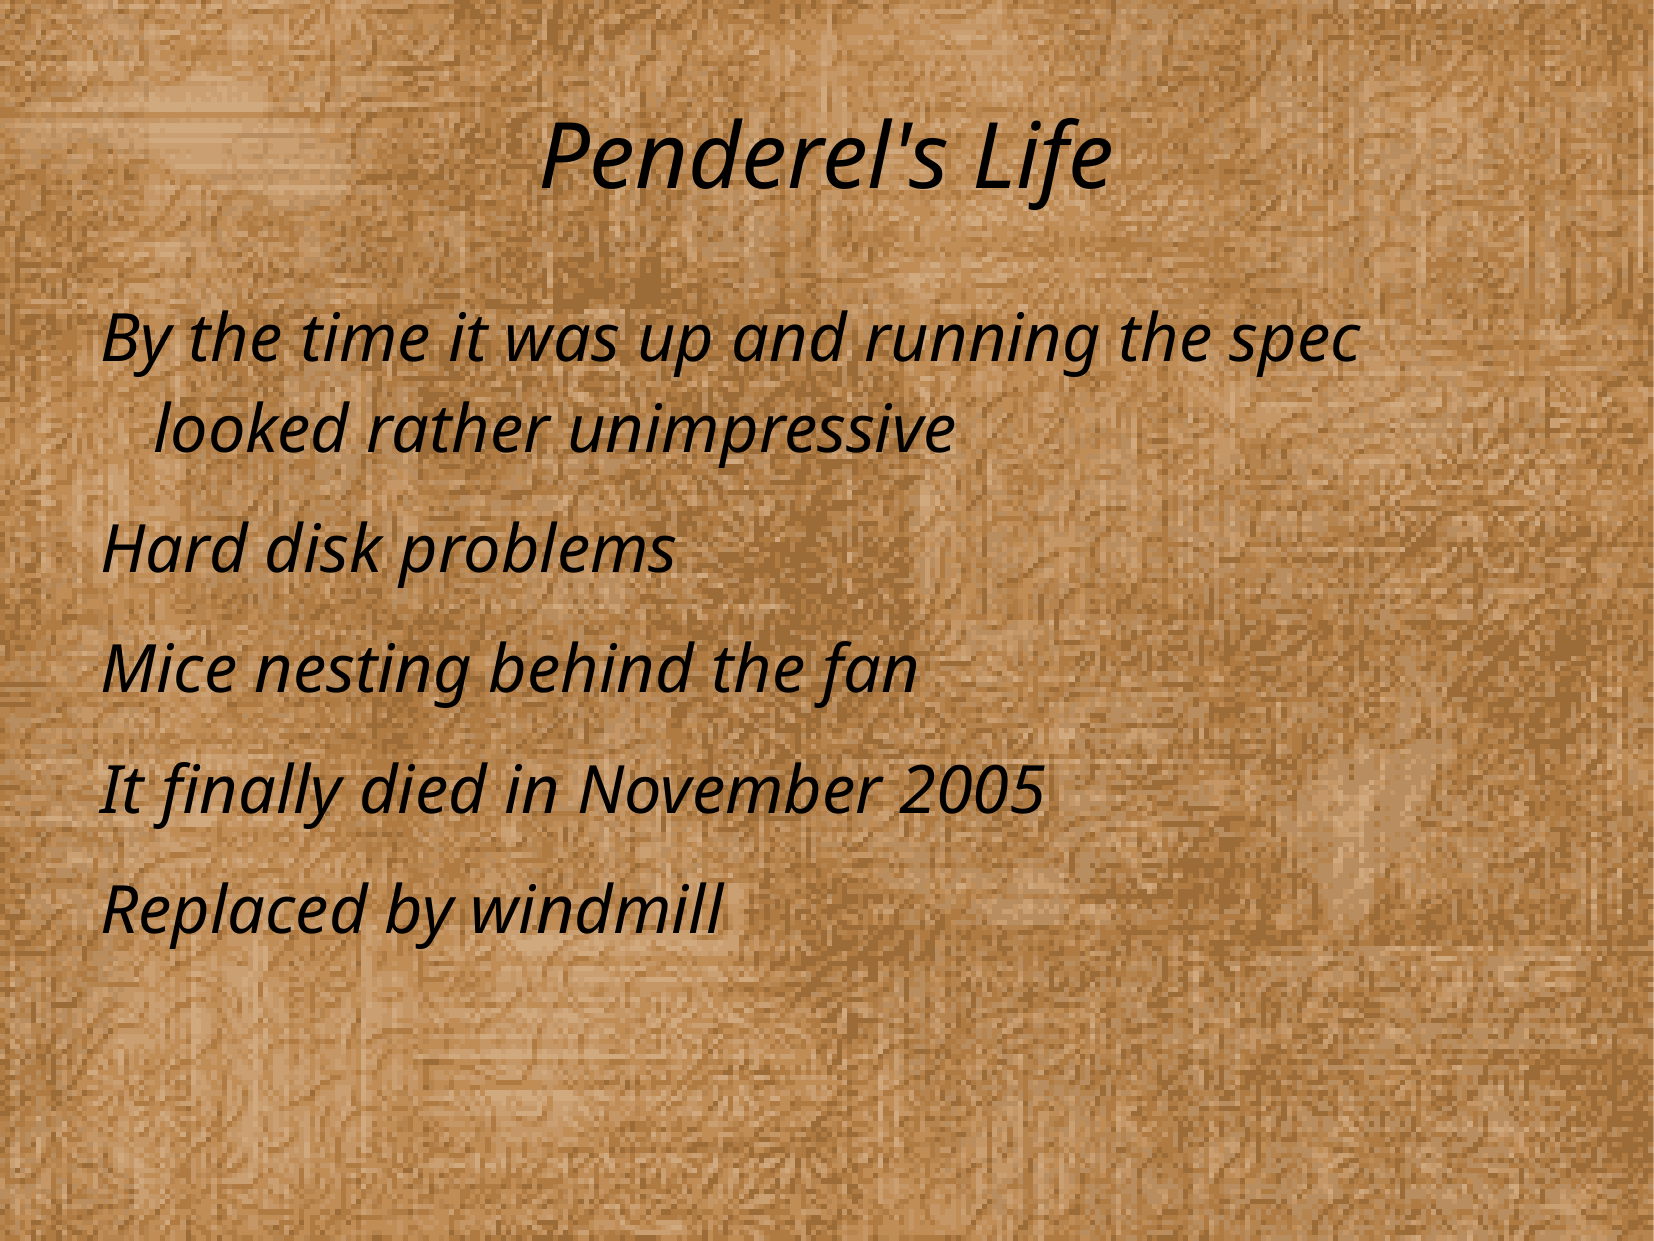

# Penderel's Life
By the time it was up and running the spec looked rather unimpressive
Hard disk problems
Mice nesting behind the fan
It finally died in November 2005
Replaced by windmill